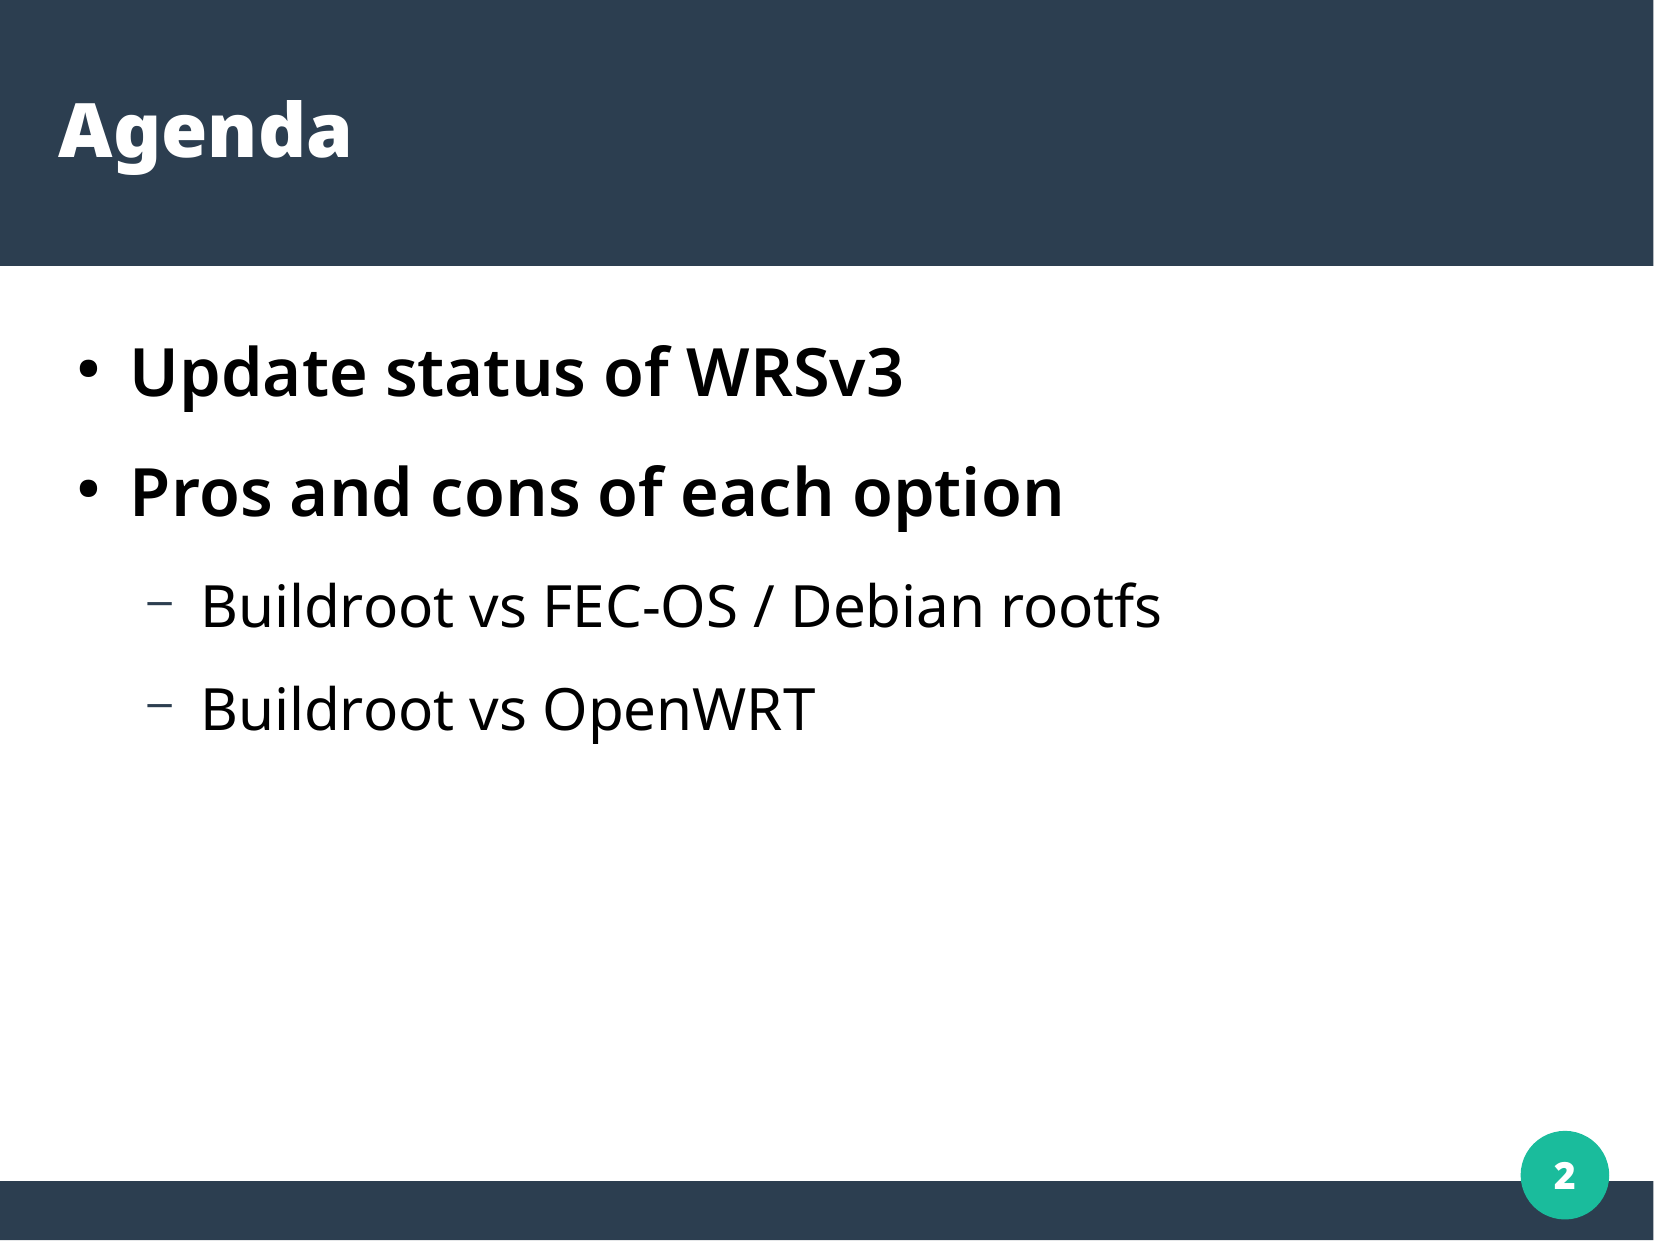

# Agenda
Update status of WRSv3
Pros and cons of each option
Buildroot vs FEC-OS / Debian rootfs
Buildroot vs OpenWRT
2